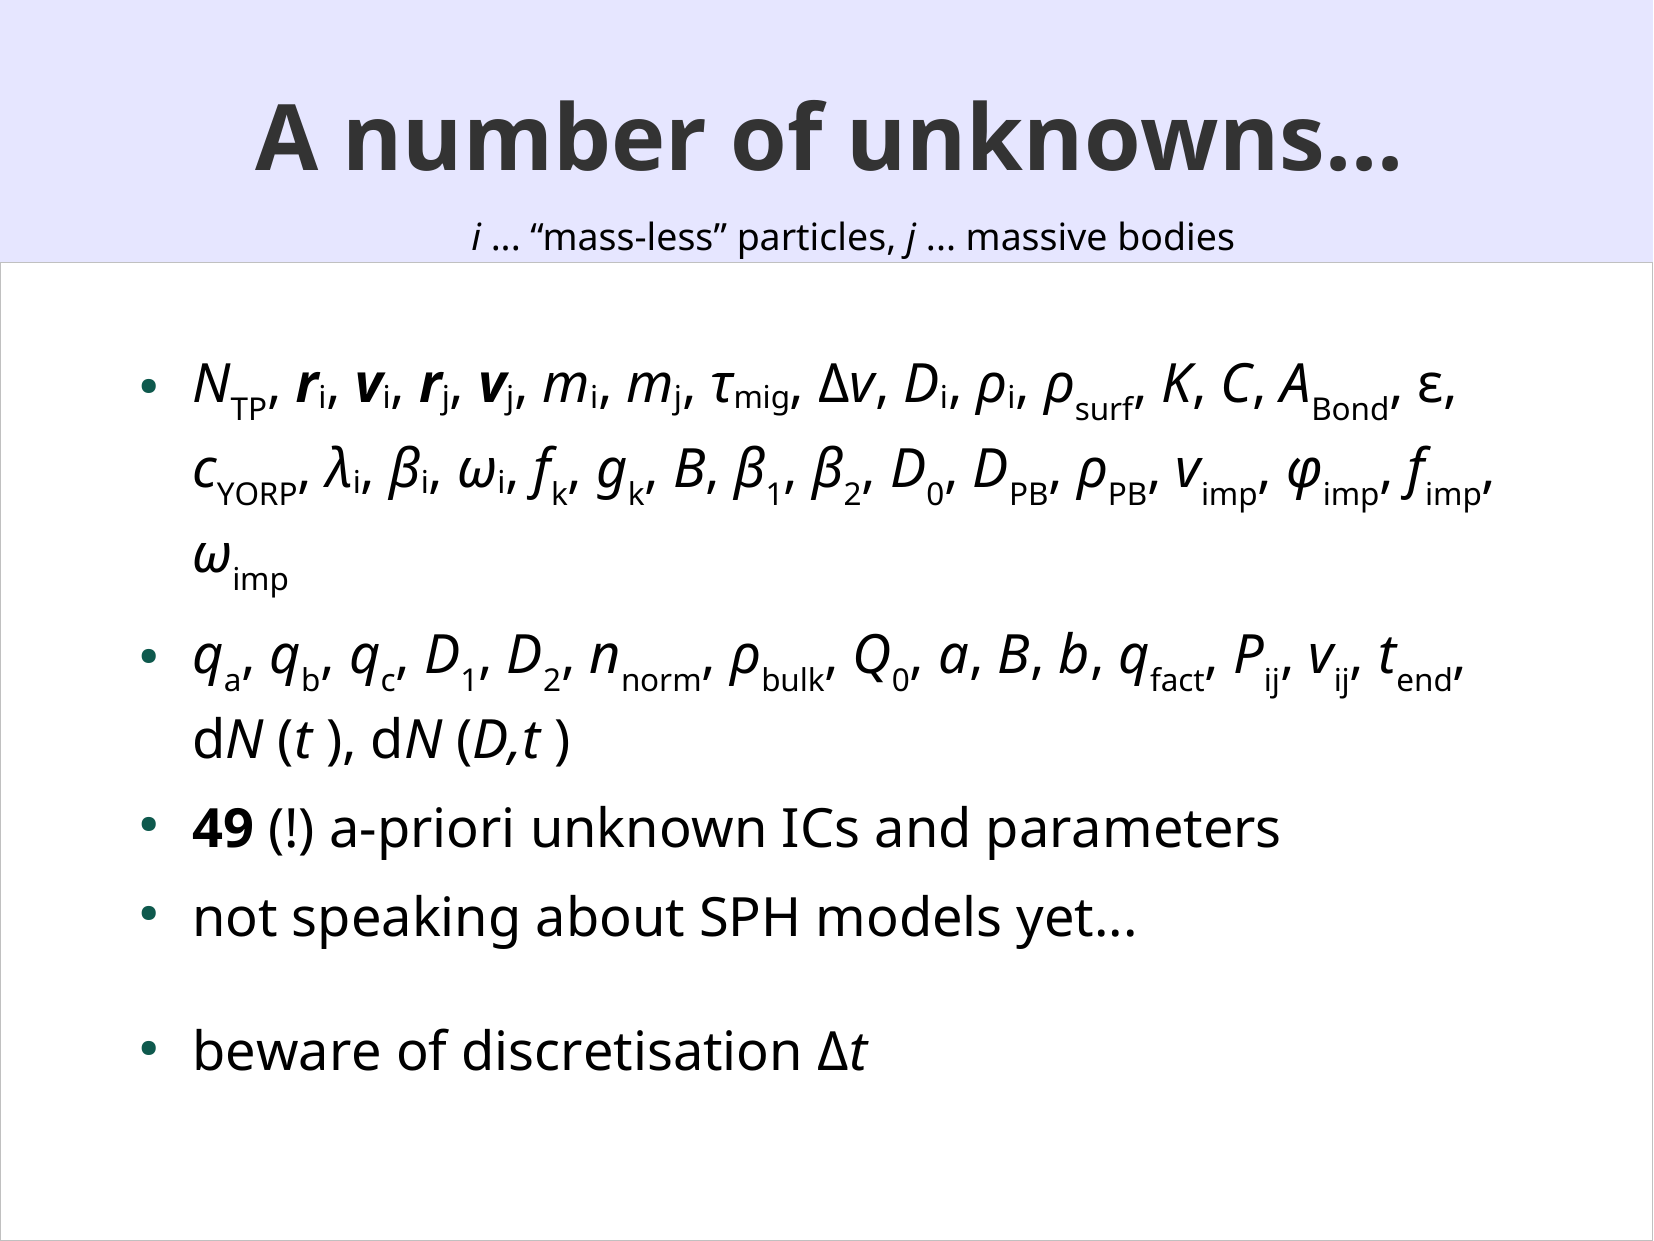

# A number of unknowns...
i ... “mass-less” particles, j ... massive bodies
NTP, ri, vi, rj, vj, mi, mj, τmig, Δv, Di, ρi, ρsurf, K, C, ABond, ε, cYORP, λi, βi, ωi, fk, gk, B, β1, β2, D0, DPB, ρPB, vimp, φimp, fimp, ωimp
qa, qb, qc, D1, D2, nnorm, ρbulk, Q0, a, B, b, qfact, Pij, vij, tend, dN (t ), dN (D,t )
49 (!) a-priori unknown ICs and parameters
not speaking about SPH models yet...
beware of discretisation Δt